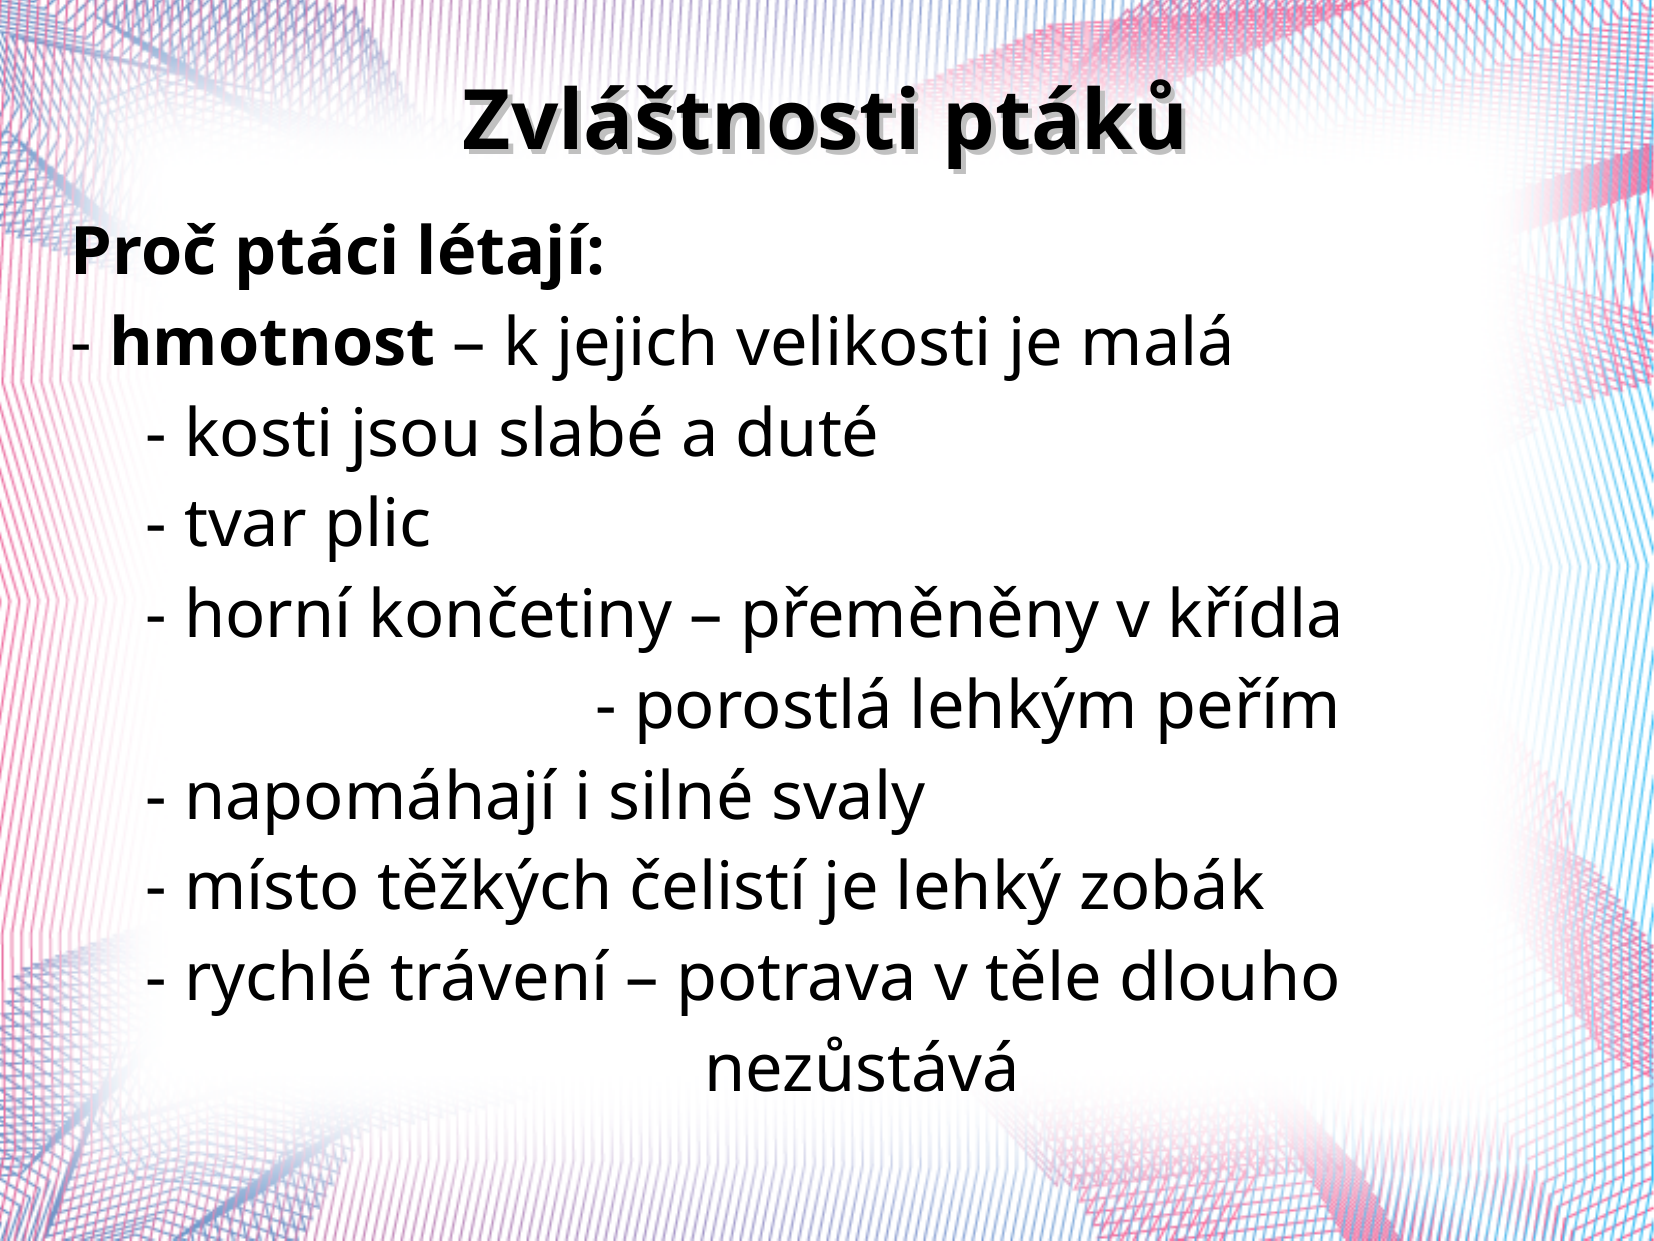

Zvláštnosti ptáků
Proč ptáci létají:
- hmotnost – k jejich velikosti je malá
	- kosti jsou slabé a duté
	- tvar plic
	- horní končetiny – přeměněny v křídla
							- porostlá lehkým peřím
	- napomáhají i silné svaly
	- místo těžkých čelistí je lehký zobák
	- rychlé trávení – potrava v těle dlouho
								 nezůstává